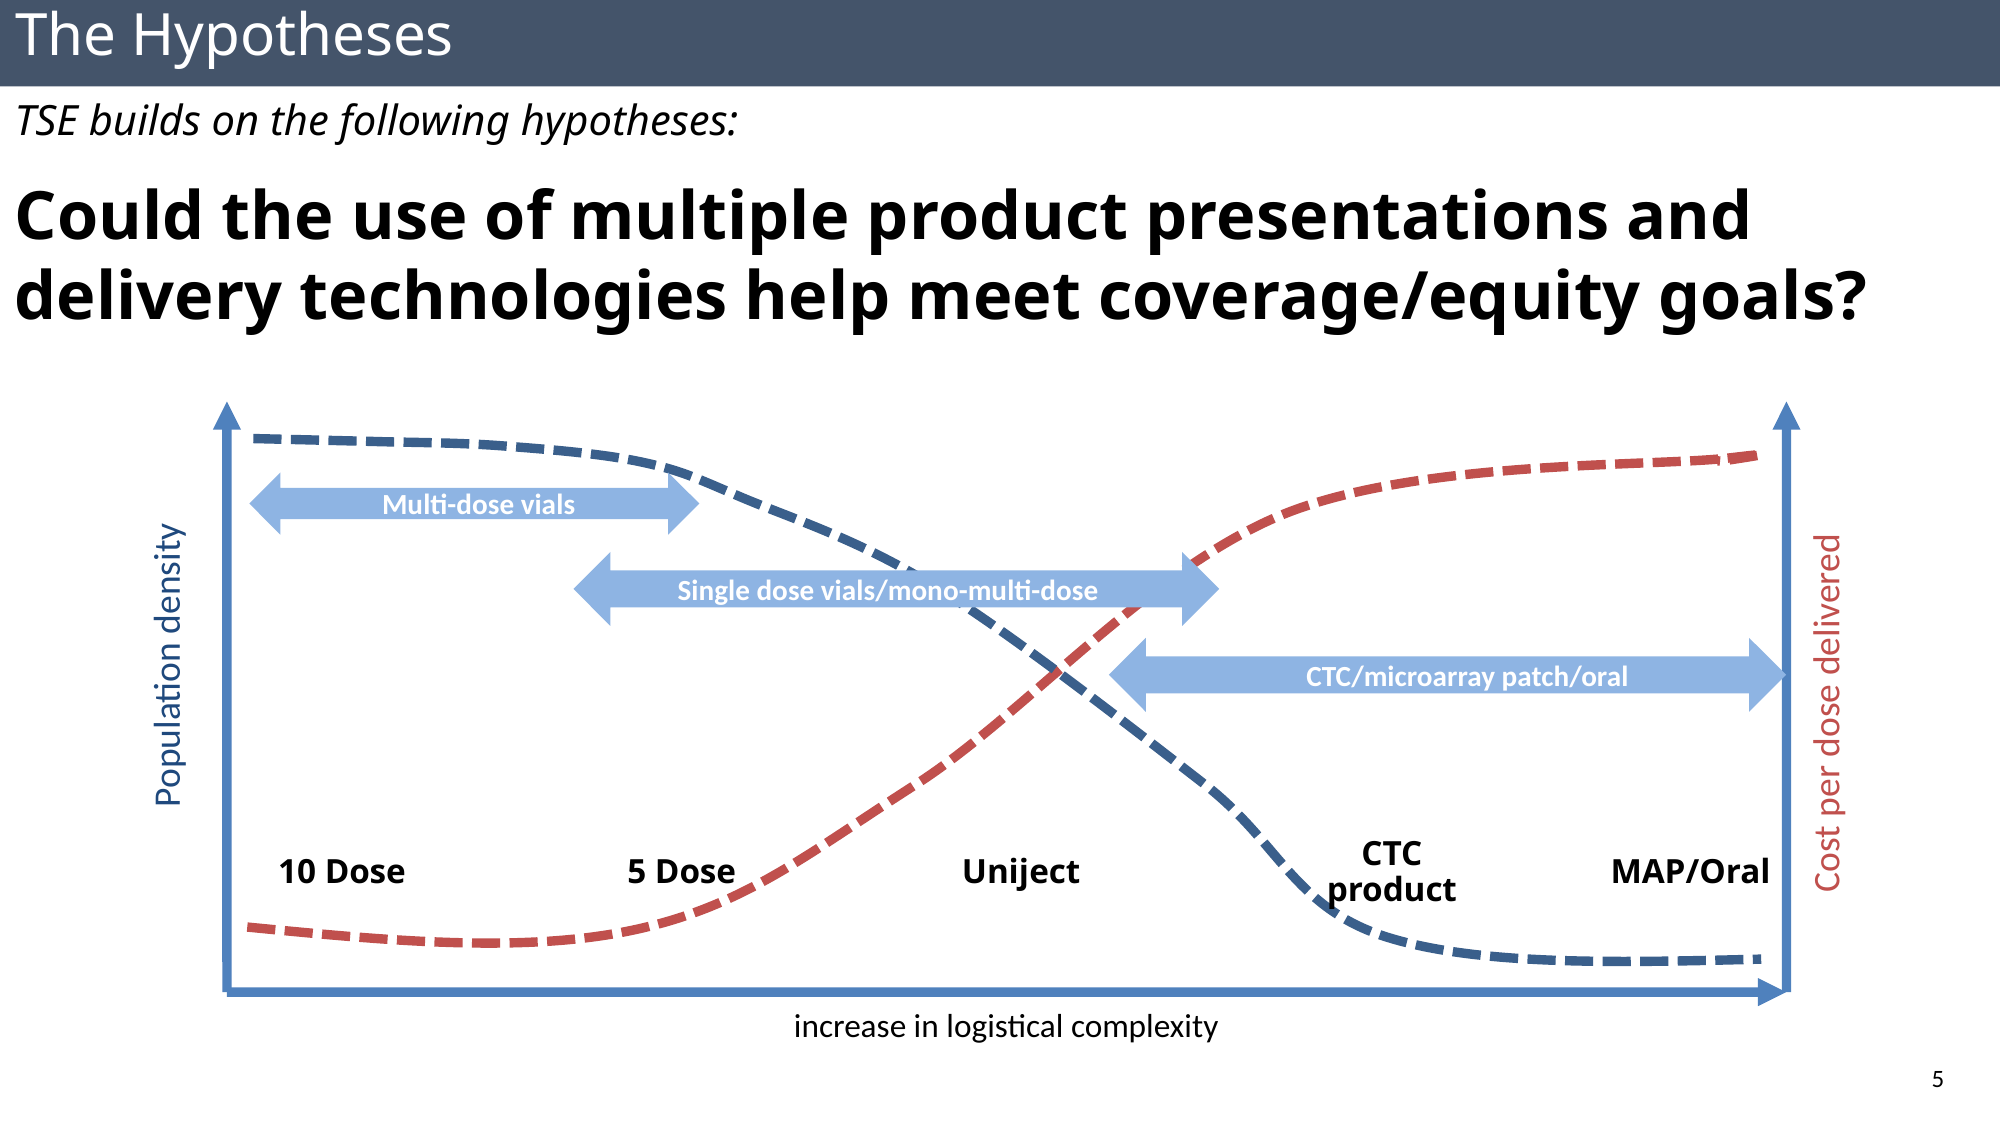

The Hypotheses
TSE builds on the following hypotheses:
Could the use of multiple product presentations and delivery technologies help meet coverage/equity goals?
Multi-dose vials
Single dose vials/mono-multi-dose
Population density
 CTC/microarray patch/oral
Cost per dose delivered
10 Dose
5 Dose
Uniject
CTC product
MAP/Oral
increase in logistical complexity